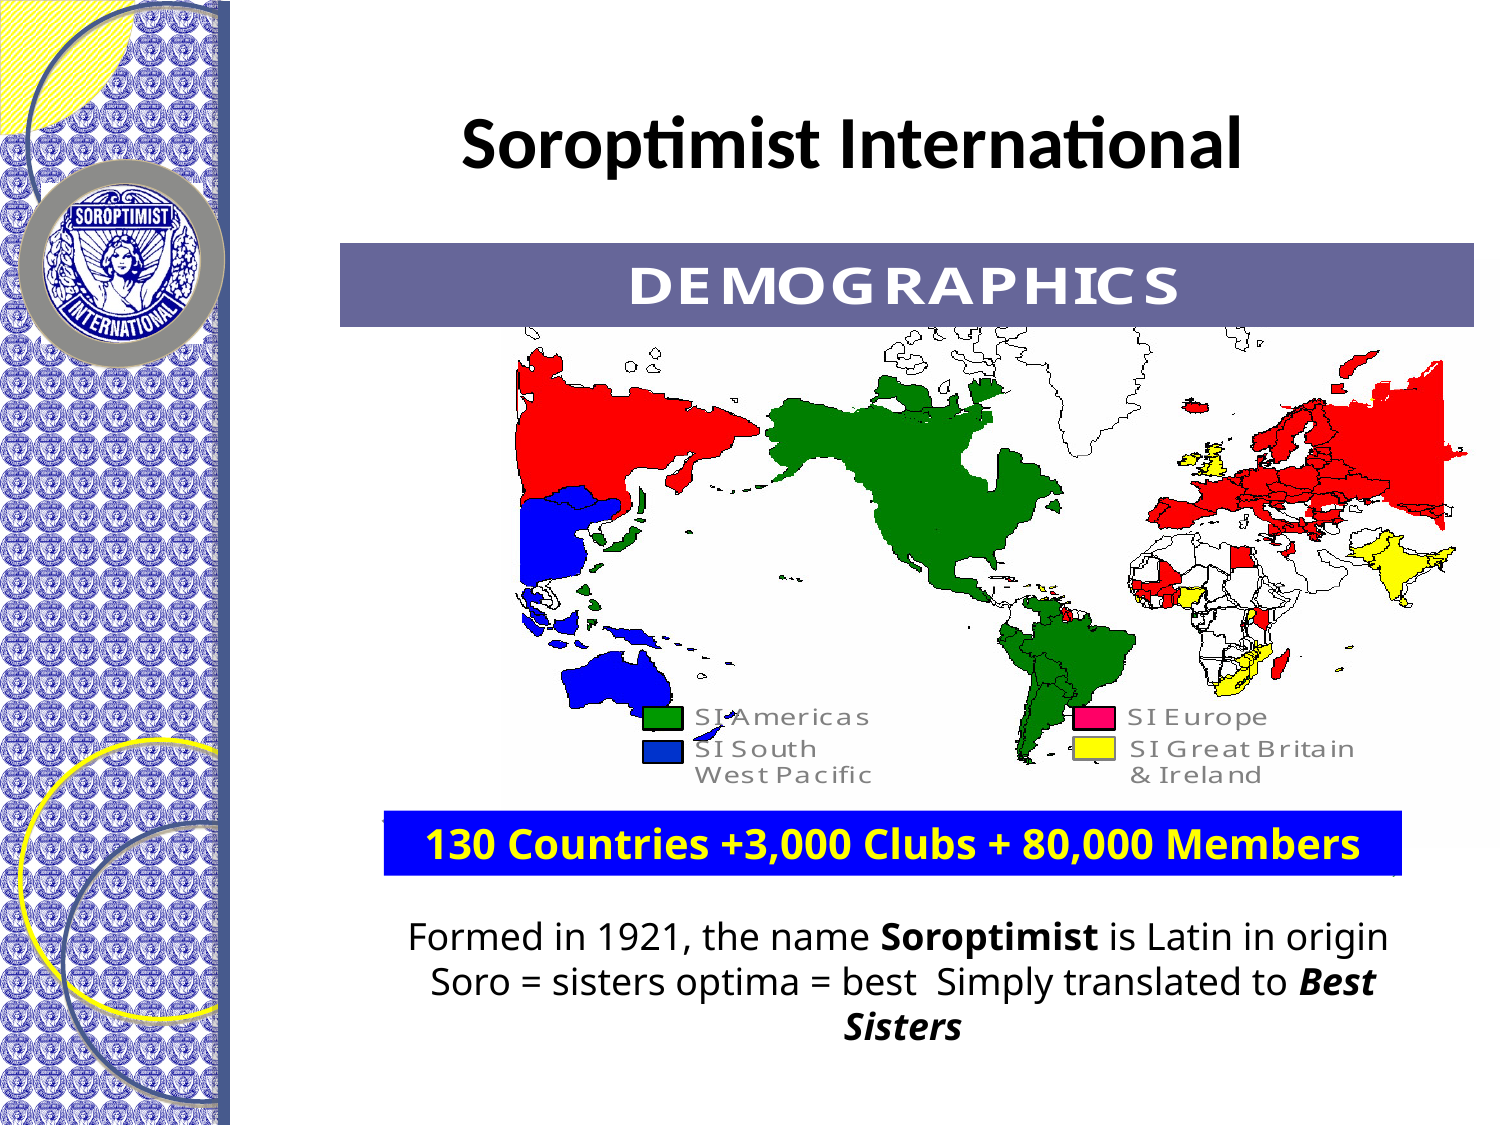

# Soroptimist International
130 Countries +3,000 Clubs + 80,000 Members
Formed in 1921, the name Soroptimist is Latin in origin
Soro = sisters optima = best Simply translated to Best Sisters